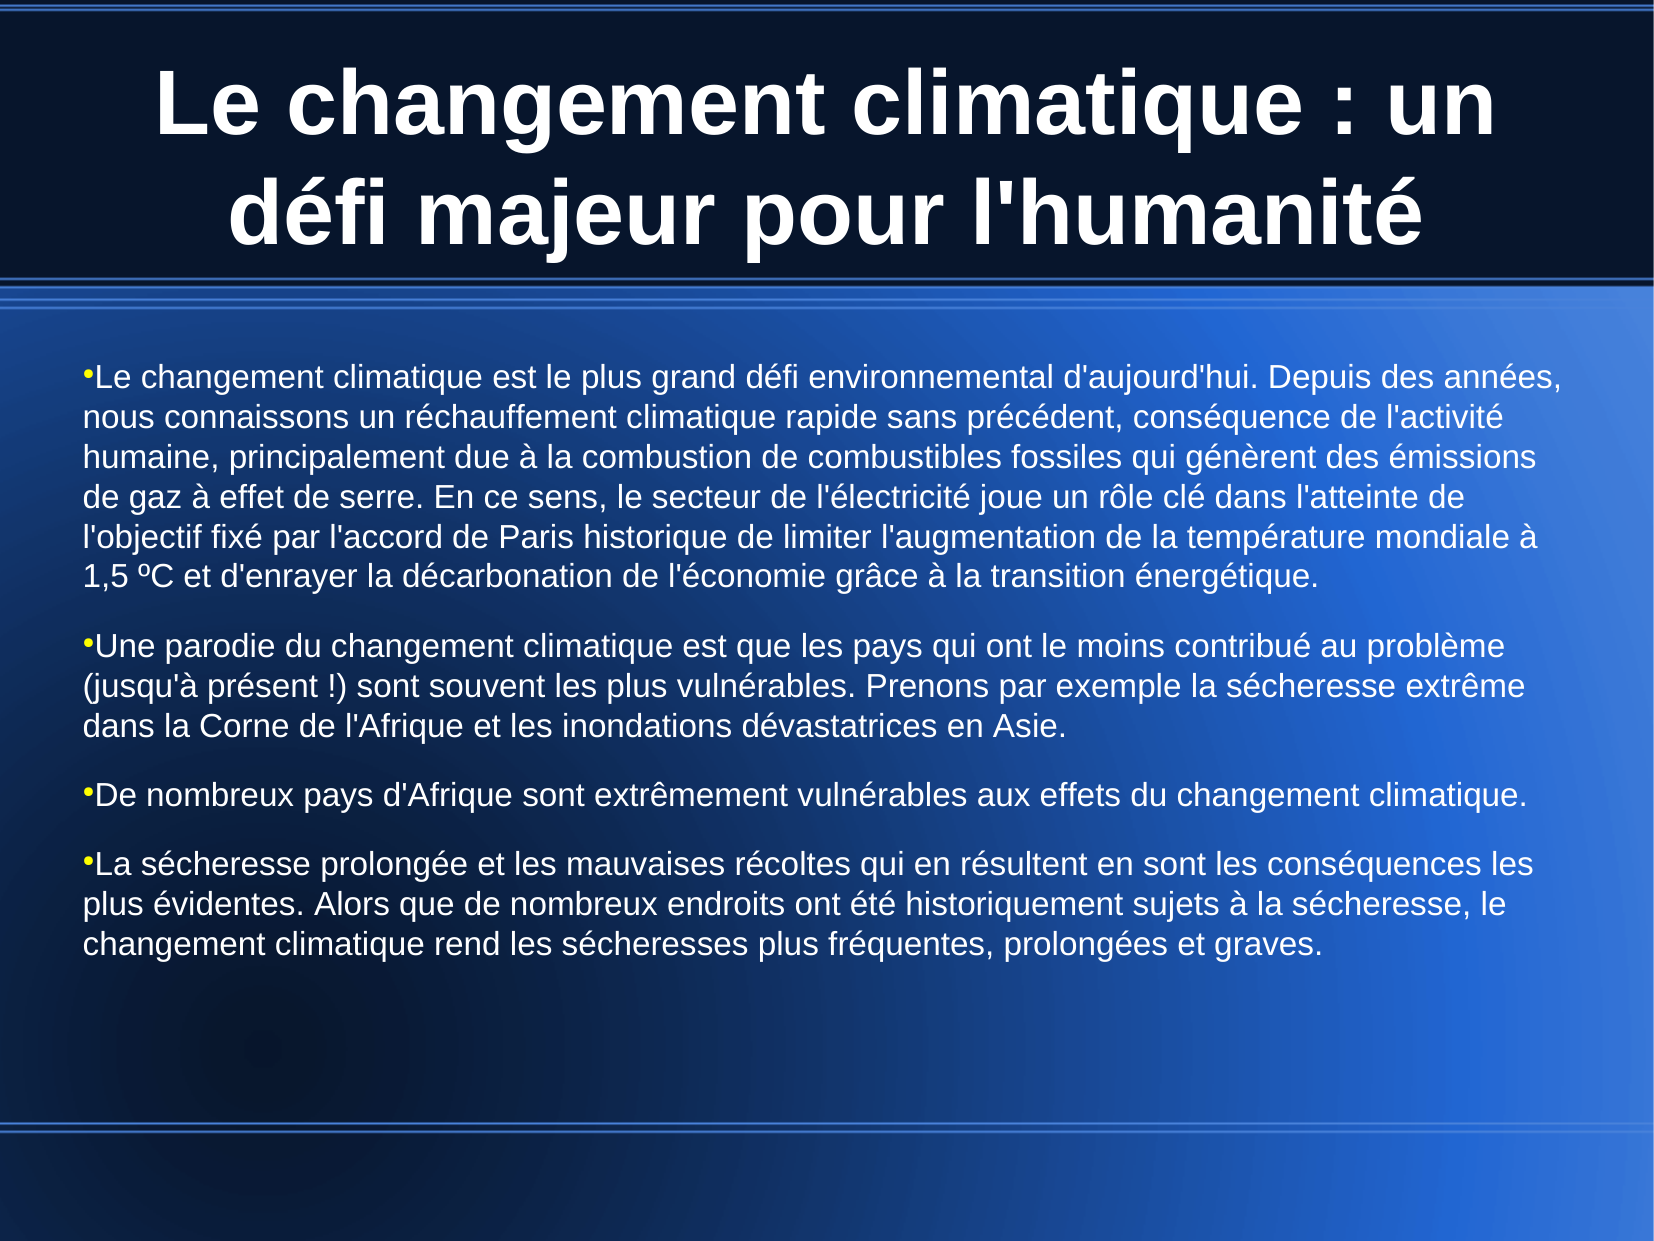

# Le changement climatique : un défi majeur pour l'humanité
Le changement climatique est le plus grand défi environnemental d'aujourd'hui. Depuis des années, nous connaissons un réchauffement climatique rapide sans précédent, conséquence de l'activité humaine, principalement due à la combustion de combustibles fossiles qui génèrent des émissions de gaz à effet de serre. En ce sens, le secteur de l'électricité joue un rôle clé dans l'atteinte de l'objectif fixé par l'accord de Paris historique de limiter l'augmentation de la température mondiale à 1,5 ºC et d'enrayer la décarbonation de l'économie grâce à la transition énergétique.
Une parodie du changement climatique est que les pays qui ont le moins contribué au problème (jusqu'à présent !) sont souvent les plus vulnérables. Prenons par exemple la sécheresse extrême dans la Corne de l'Afrique et les inondations dévastatrices en Asie.
De nombreux pays d'Afrique sont extrêmement vulnérables aux effets du changement climatique.
La sécheresse prolongée et les mauvaises récoltes qui en résultent en sont les conséquences les plus évidentes. Alors que de nombreux endroits ont été historiquement sujets à la sécheresse, le changement climatique rend les sécheresses plus fréquentes, prolongées et graves.